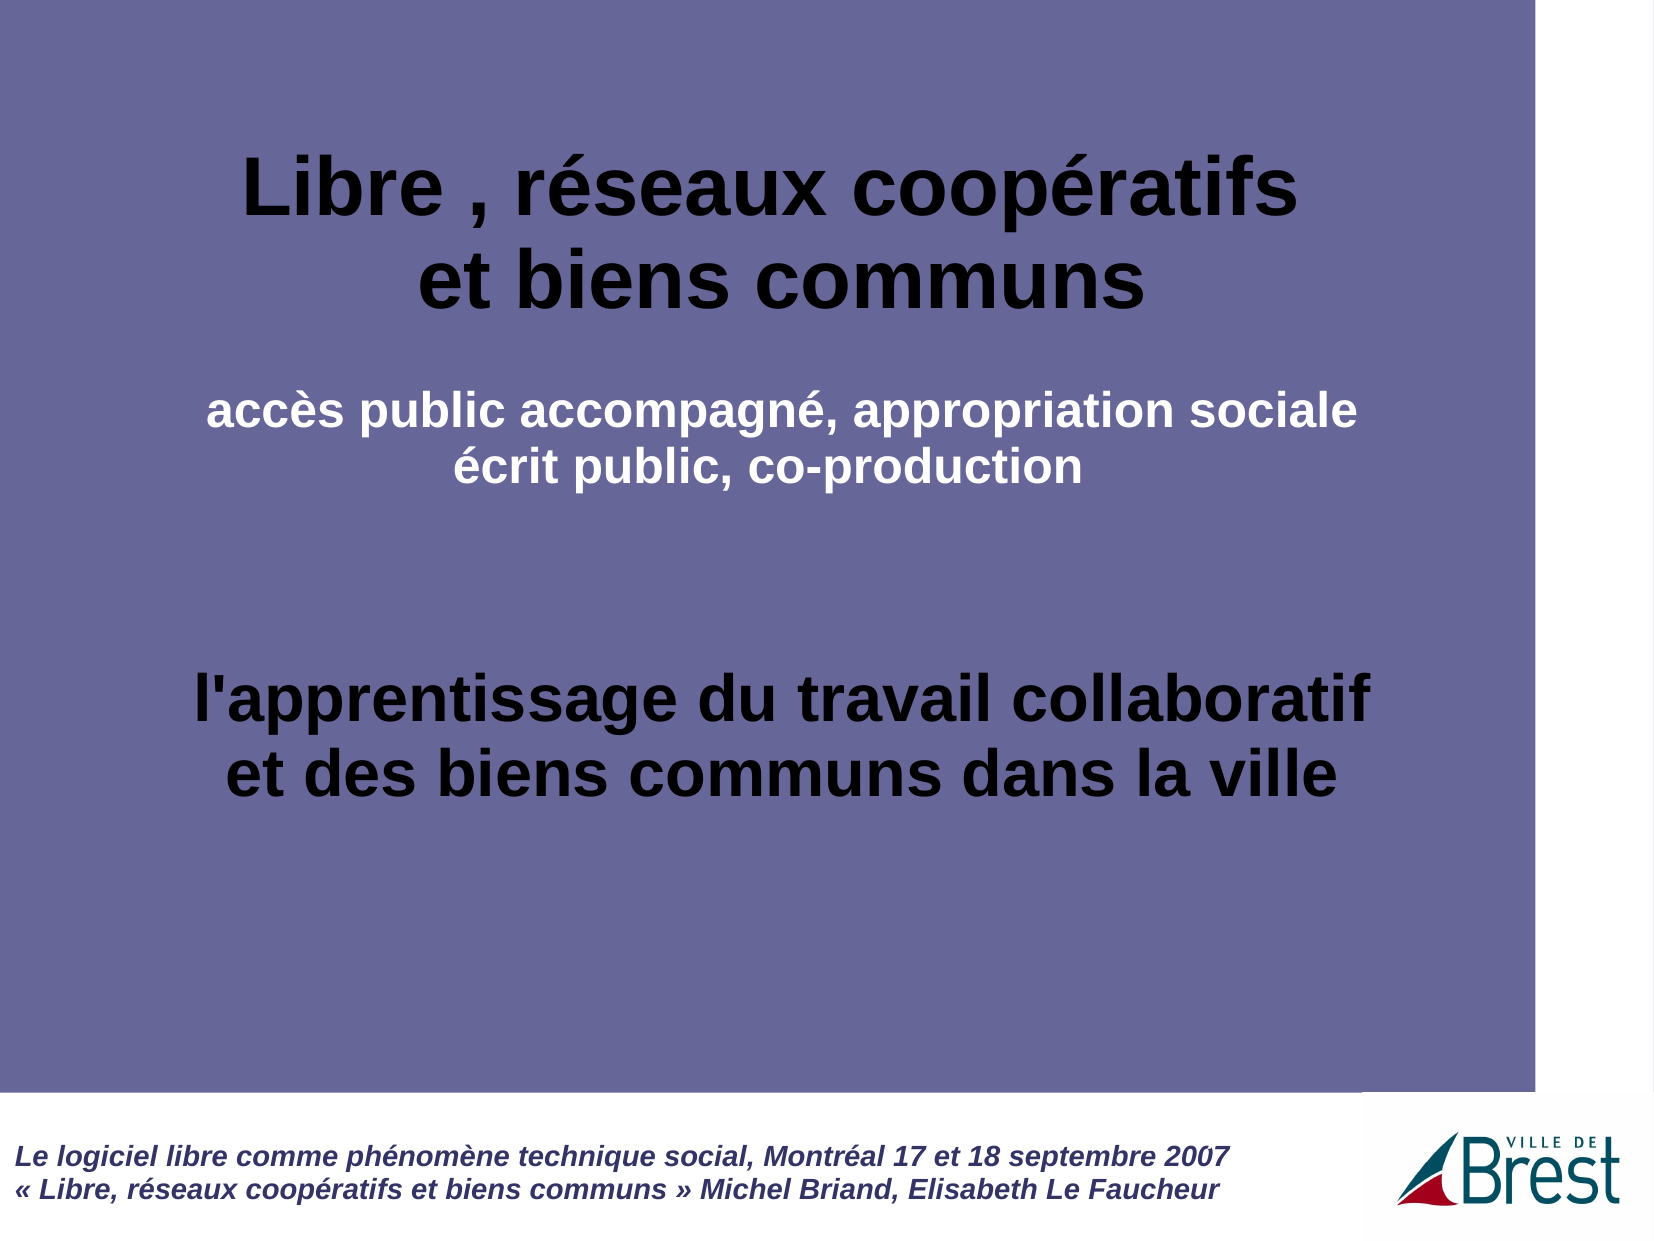

# Libre , réseaux coopératifs et biens communs accès public accompagné, appropriation sociale écrit public, co-production l'apprentissage du travail collaboratif et des biens communs dans la ville Elisabeth Le Faucheur Joncour, Ville de Brest (Bretagne, France)